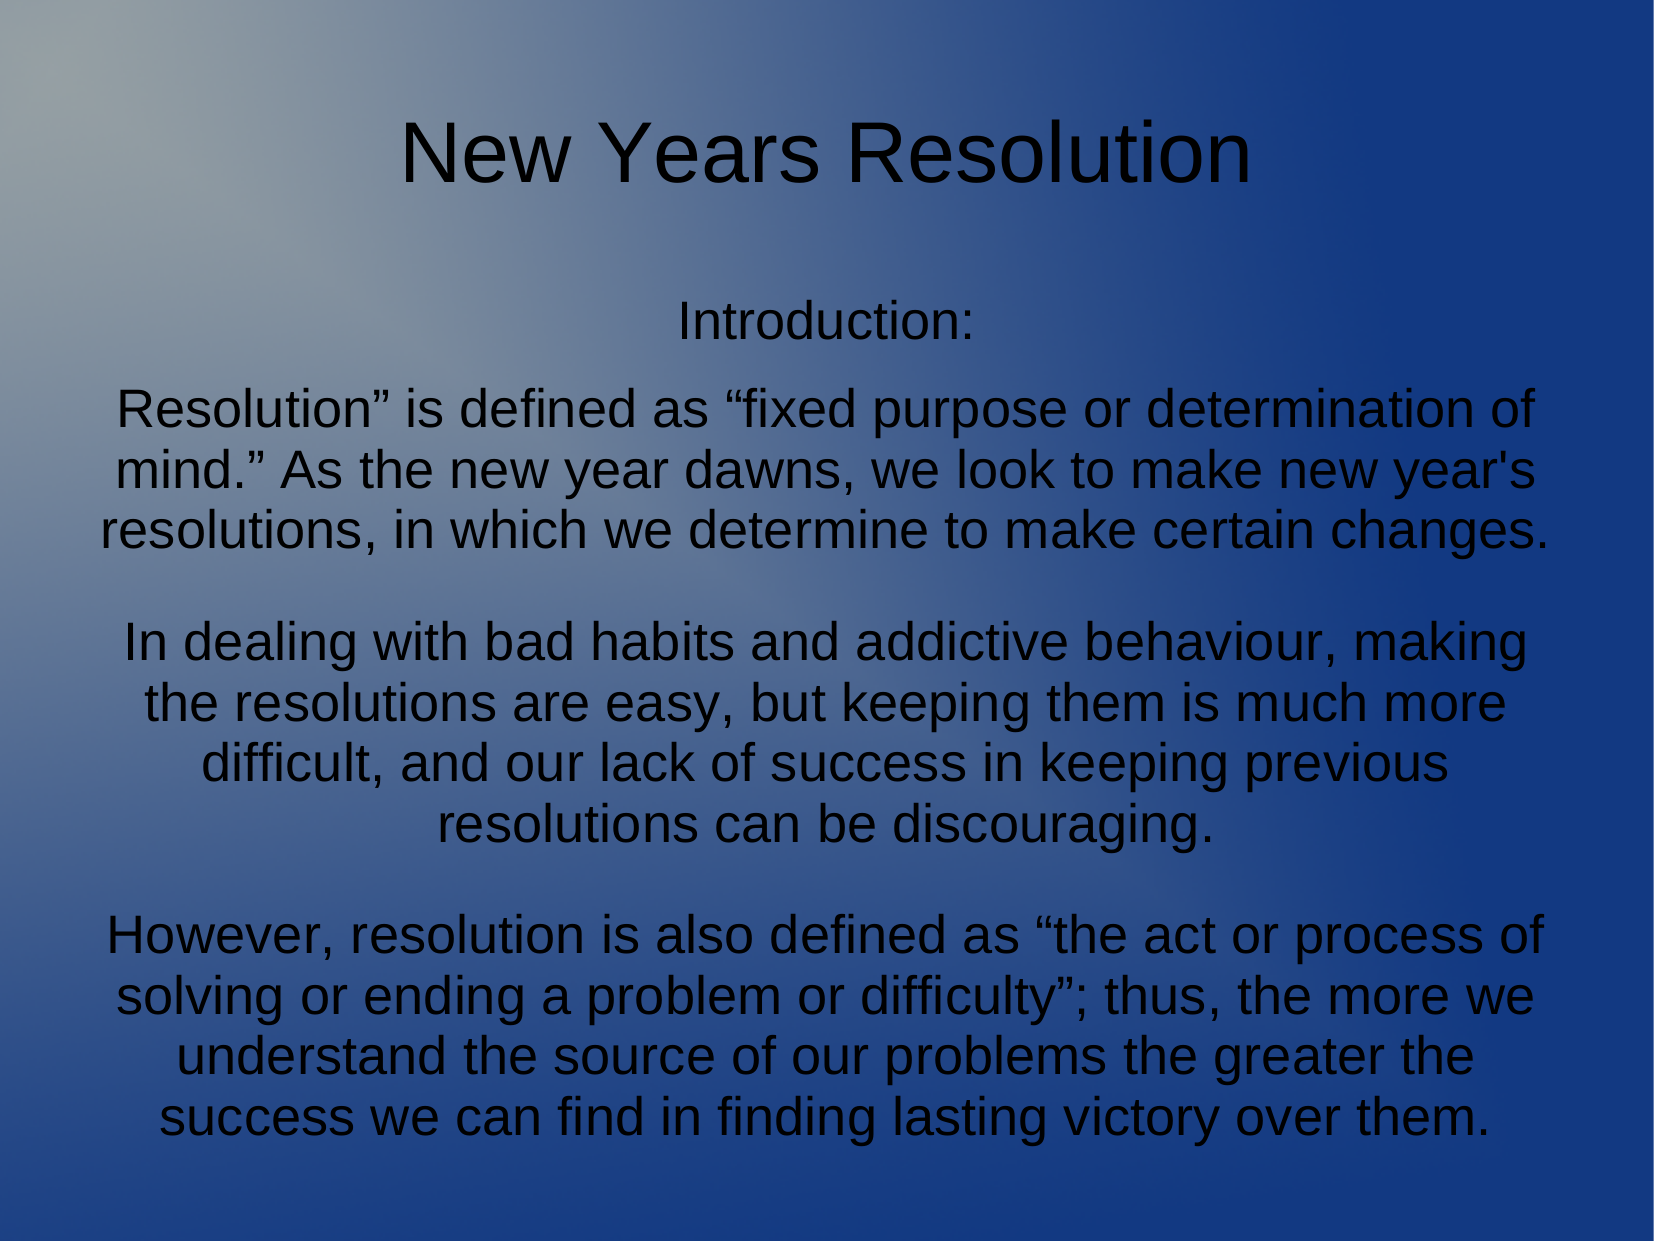

# New Years Resolution
Introduction:
Resolution” is defined as “fixed purpose or determination of mind.” As the new year dawns, we look to make new year's resolutions, in which we determine to make certain changes.
In dealing with bad habits and addictive behaviour, making the resolutions are easy, but keeping them is much more difficult, and our lack of success in keeping previous resolutions can be discouraging.
However, resolution is also defined as “the act or process of solving or ending a problem or difficulty”; thus, the more we understand the source of our problems the greater the success we can find in finding lasting victory over them.